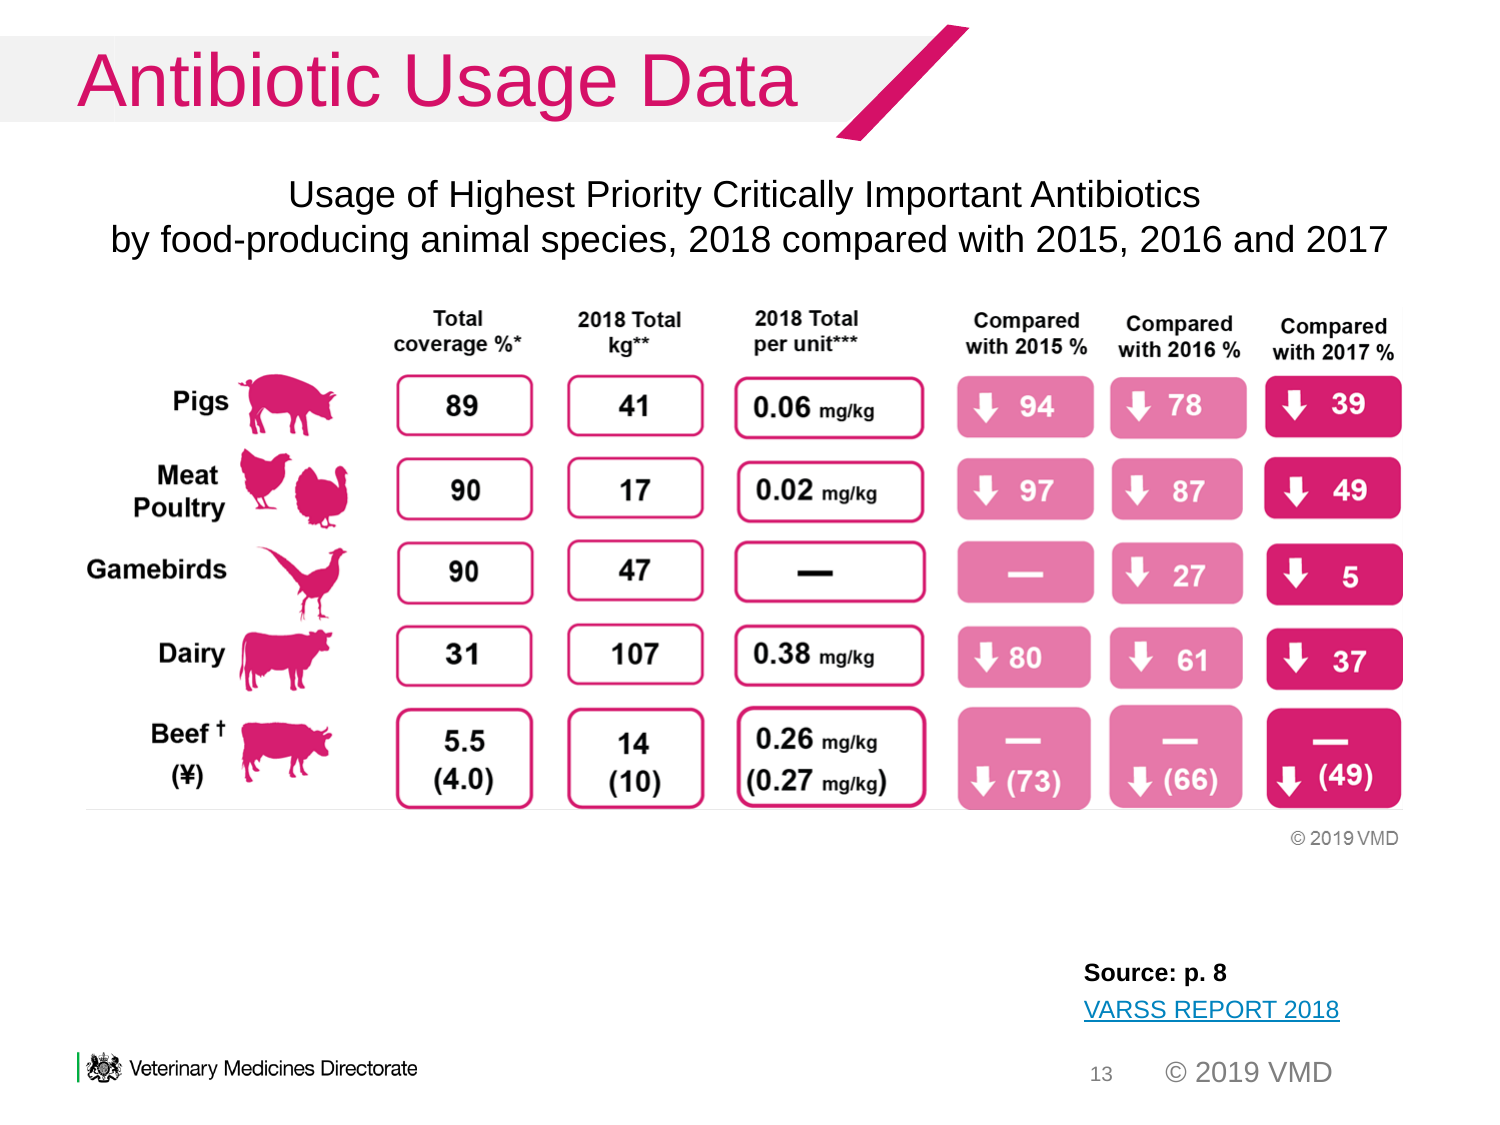

# Antibiotic Usage Data
Usage of Highest Priority Critically Important Antibiotics
by food-producing animal species, 2018 compared with 2015, 2016 and 2017
Source: p. 8
VARSS REPORT 2018
2